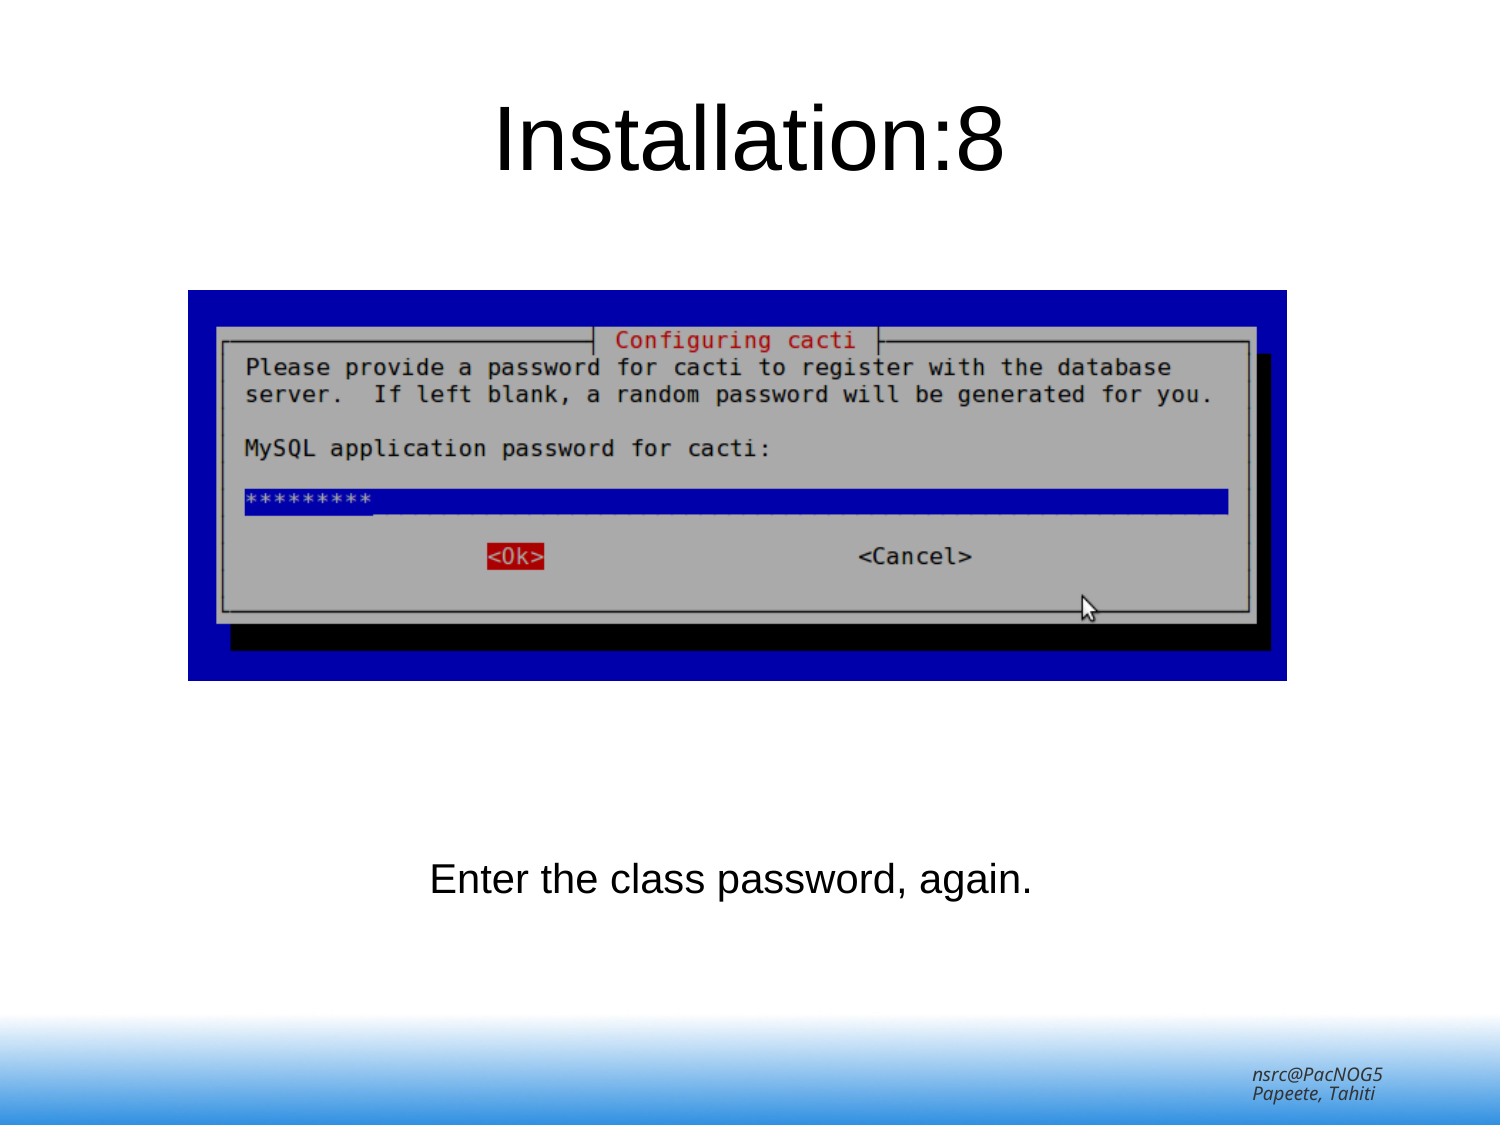

# Installation:8
Enter the class password, again.